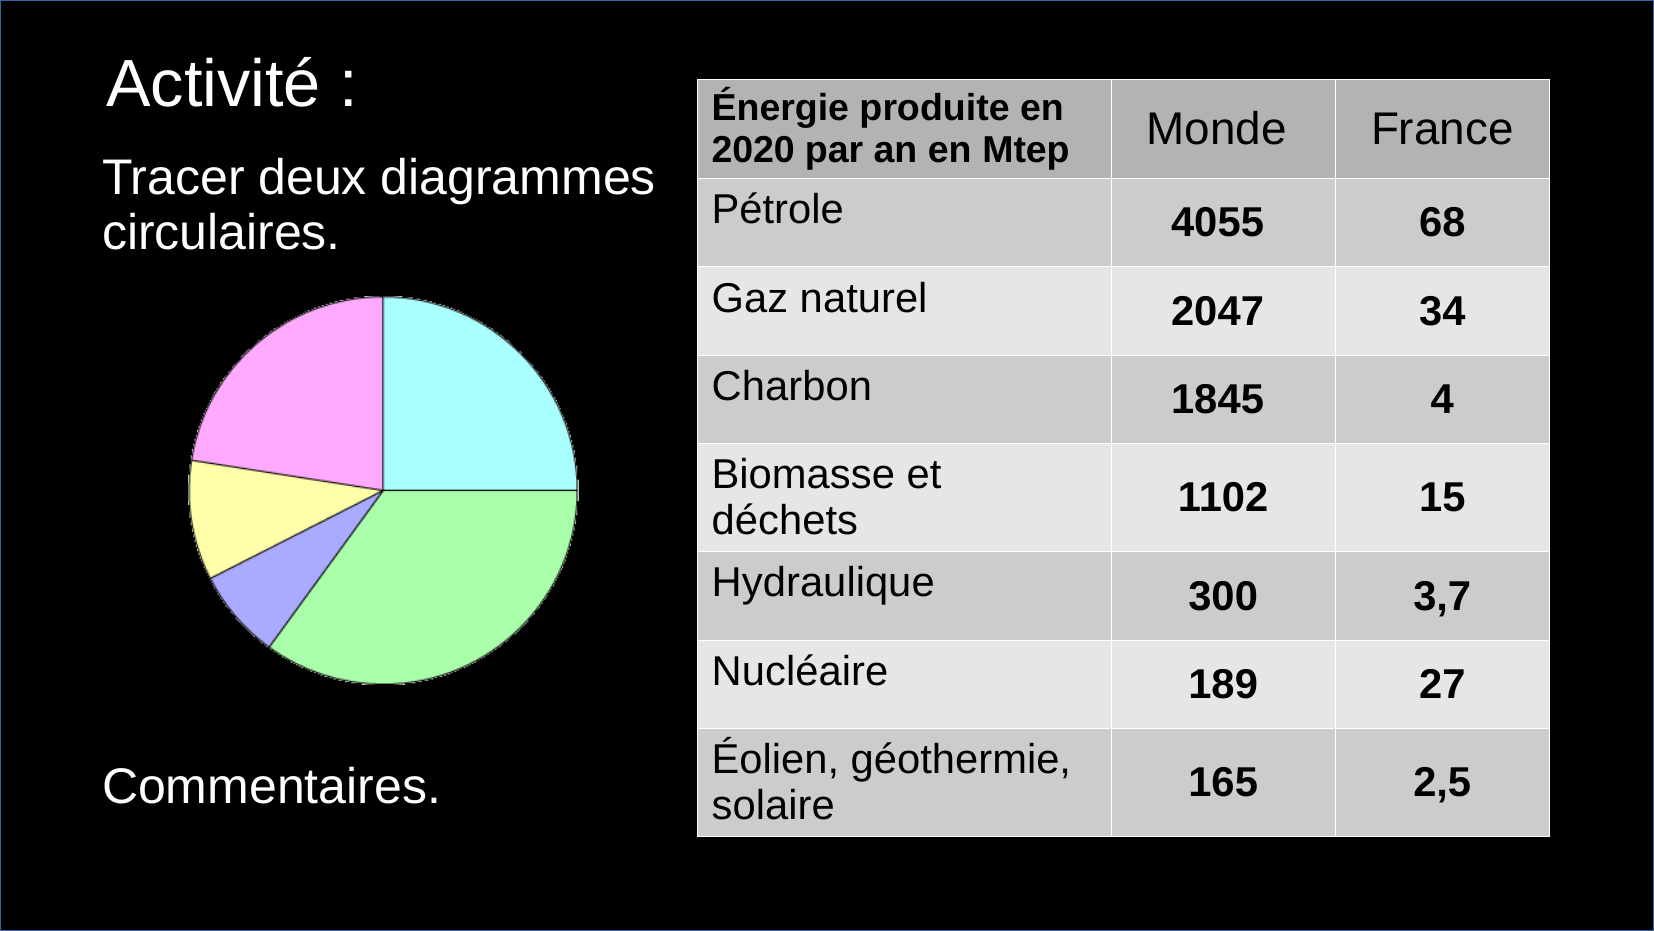

# Activité :
| Énergie produite en 2020 par an en Mtep | Monde | France |
| --- | --- | --- |
| Pétrole | 4055 | 68 |
| Gaz naturel | 2047 | 34 |
| Charbon | 1845 | 4 |
| Biomasse et déchets | 1102 | 15 |
| Hydraulique | 300 | 3,7 |
| Nucléaire | 189 | 27 |
| Éolien, géothermie, solaire | 165 | 2,5 |
Tracer deux diagrammes circulaires.
Commentaires.